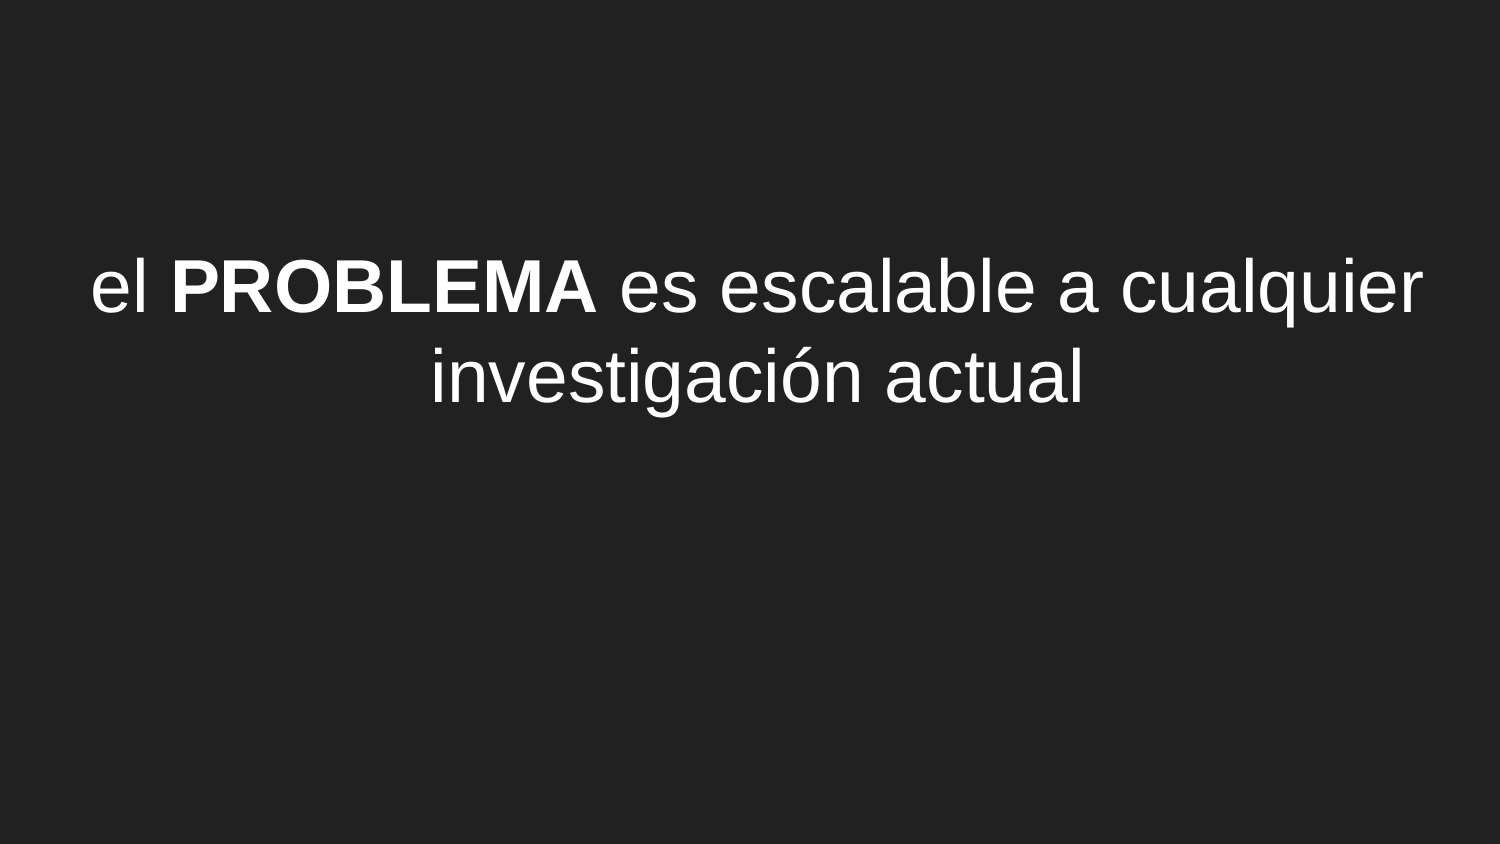

# el PROBLEMA es escalable a cualquier investigación actual